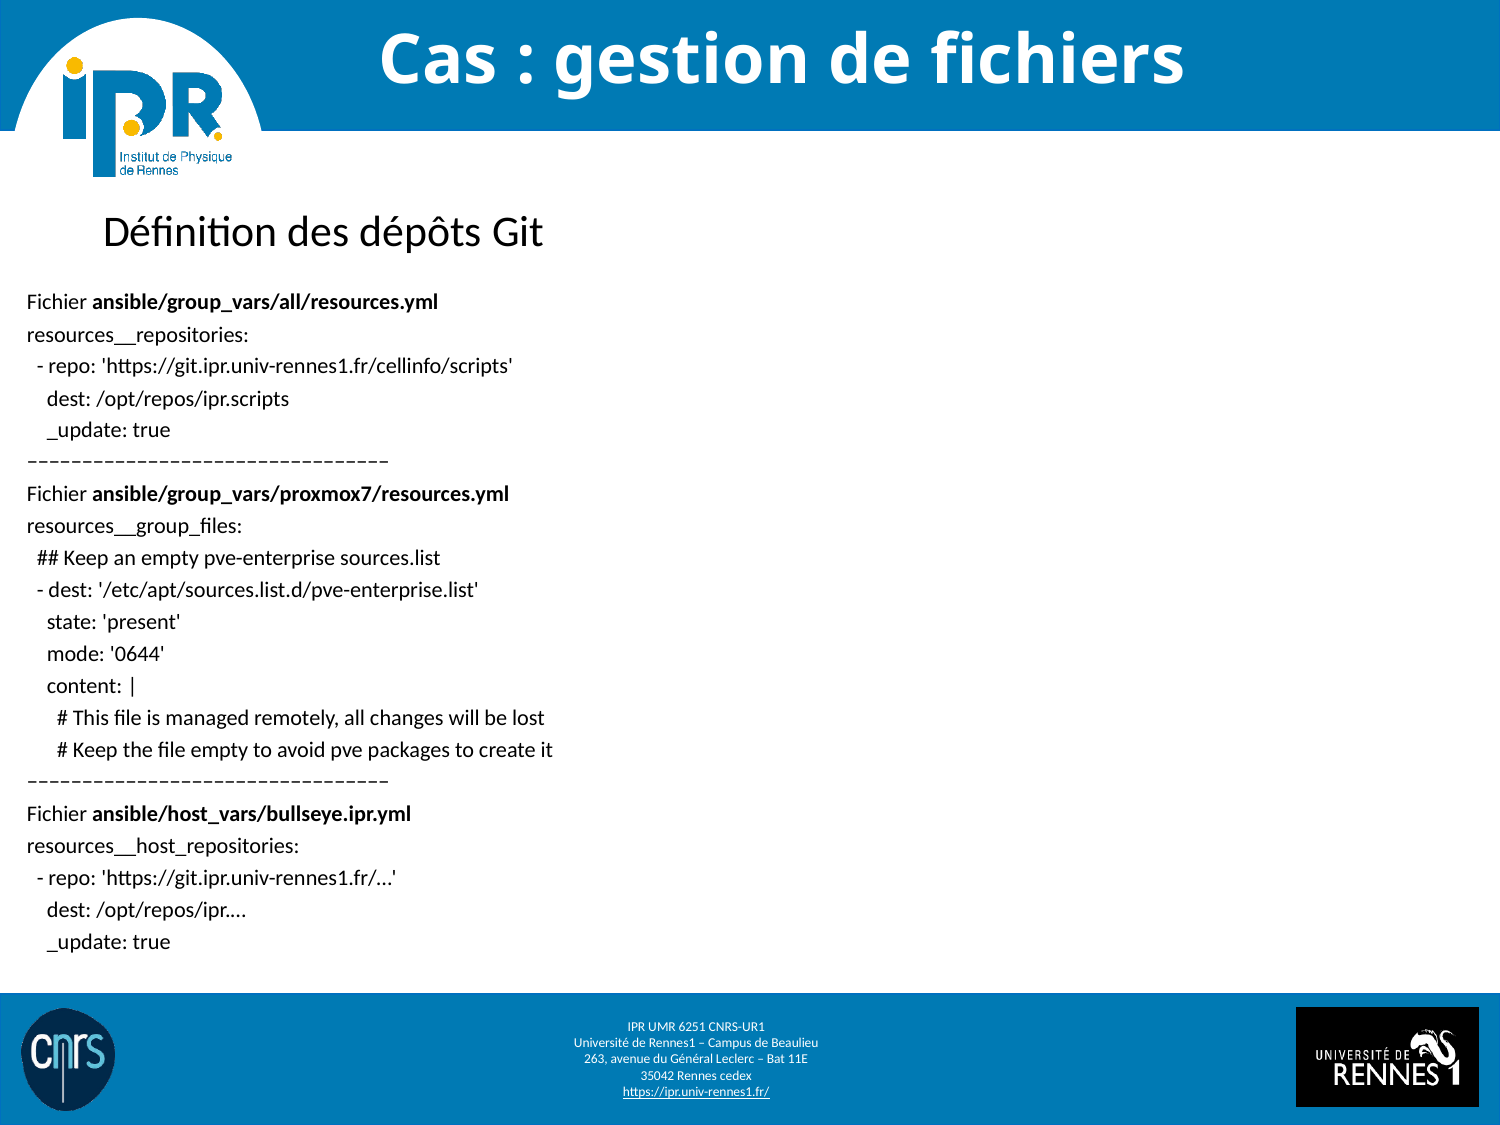

Cas : gestion de fichiers
# Définition des dépôts Git
Fichier ansible/group_vars/all/resources.yml
resources__repositories:
 - repo: 'https://git.ipr.univ-rennes1.fr/cellinfo/scripts'
 dest: /opt/repos/ipr.scripts
 _update: true
−−−−−−−−−−−−−−−−−−−−−−−−−−−−−−−−−
Fichier ansible/group_vars/proxmox7/resources.yml
resources__group_files:
 ## Keep an empty pve-enterprise sources.list
 - dest: '/etc/apt/sources.list.d/pve-enterprise.list'
 state: 'present'
 mode: '0644'
 content: |
 # This file is managed remotely, all changes will be lost
 # Keep the file empty to avoid pve packages to create it
−−−−−−−−−−−−−−−−−−−−−−−−−−−−−−−−−
Fichier ansible/host_vars/bullseye.ipr.yml
resources__host_repositories:
 - repo: 'https://git.ipr.univ-rennes1.fr/…'
 dest: /opt/repos/ipr.…
 _update: true